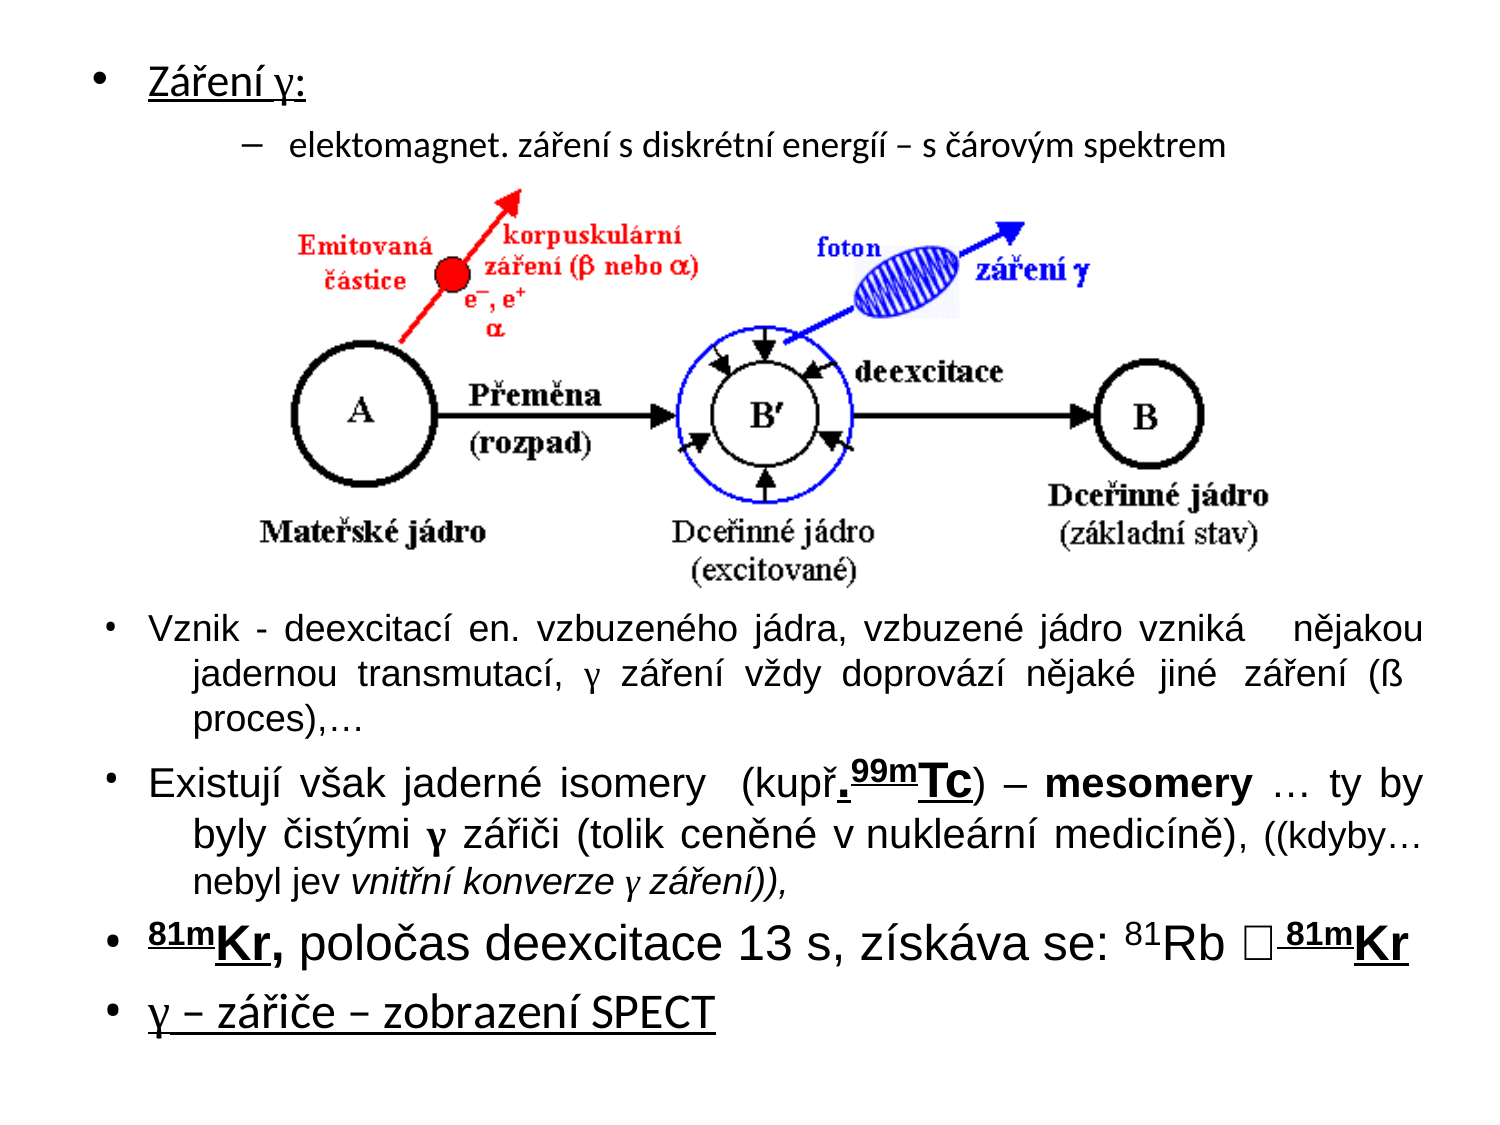

# Záření γ:
elektomagnet. záření s diskrétní energíí – s čárovým spektrem
Vznik - deexcitací en. vzbuzeného jádra, vzbuzené jádro vzniká 	nějakou jadernou transmutací, γ záření vždy doprovází nějaké 	jiné 	záření (ß proces),…
Existují však jaderné isomery (kupř.99mTc) – mesomery … ty by byly čistými γ zářiči (tolik ceněné v nukleární medicíně), ((kdyby…nebyl jev vnitřní konverze γ záření)),
81mKr, poločas deexcitace 13 s, získáva se: 81Rb  81mKr
γ – zářiče – zobrazení SPECT